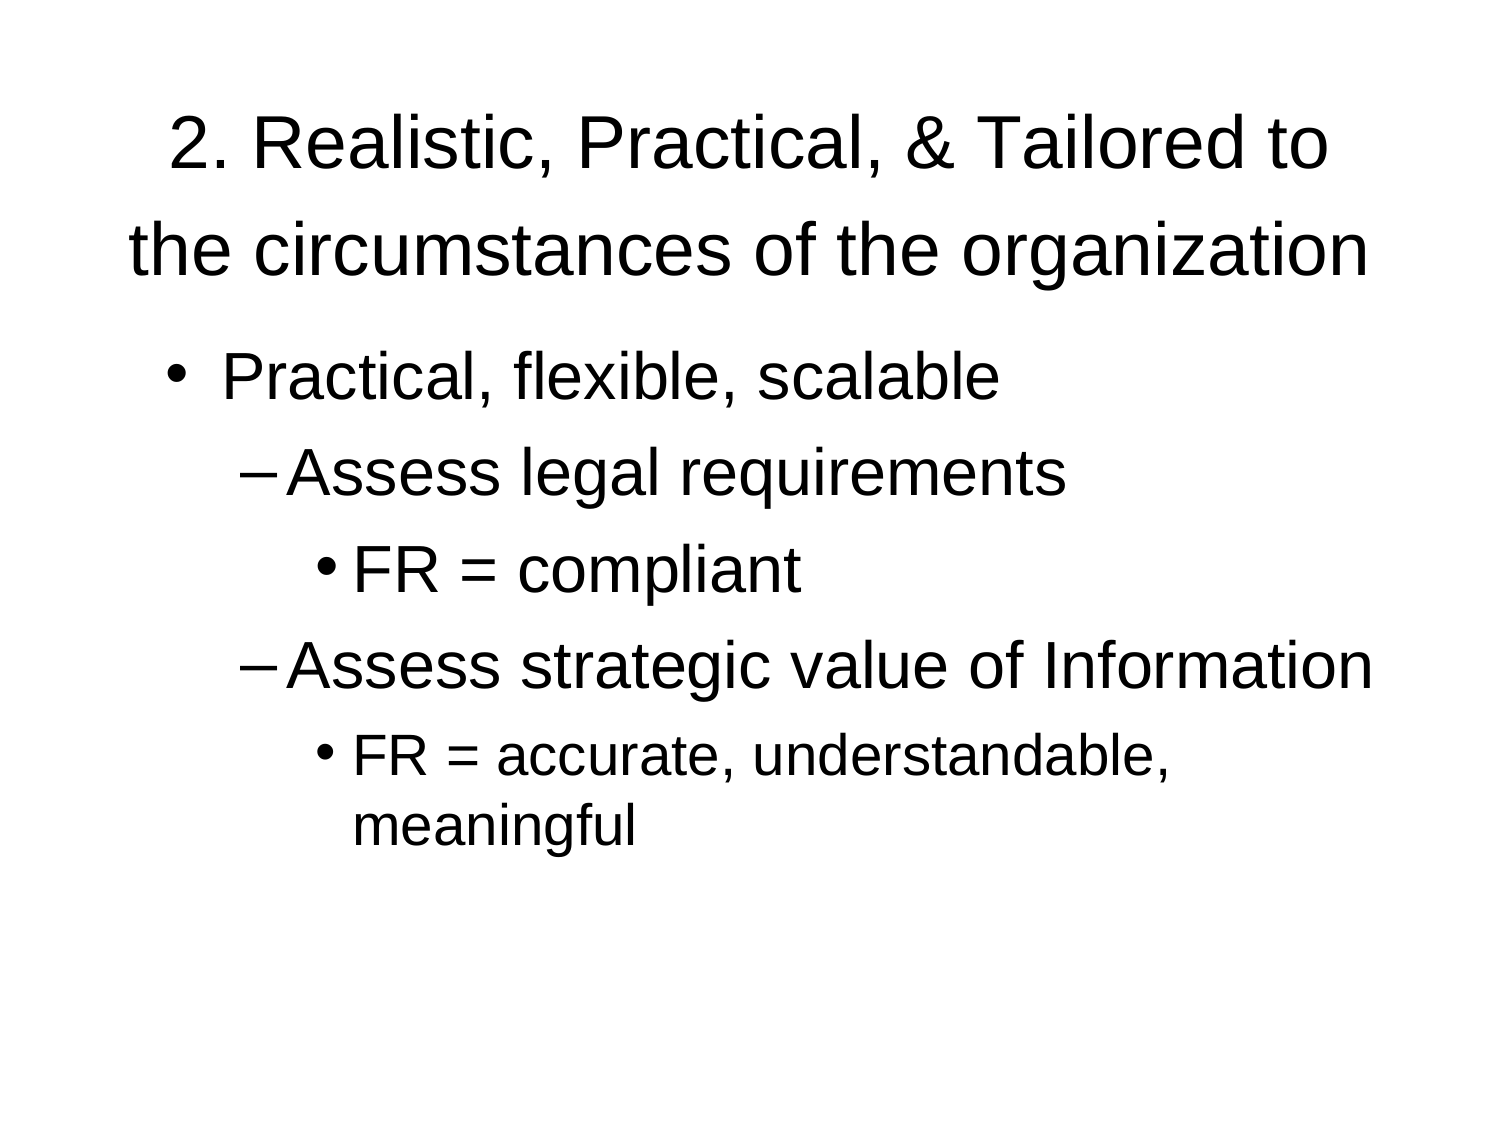

# 2. Realistic, Practical, & Tailored to the circumstances of the organization
Practical, flexible, scalable
Assess legal requirements
FR = compliant
Assess strategic value of Information
FR = accurate, understandable, meaningful